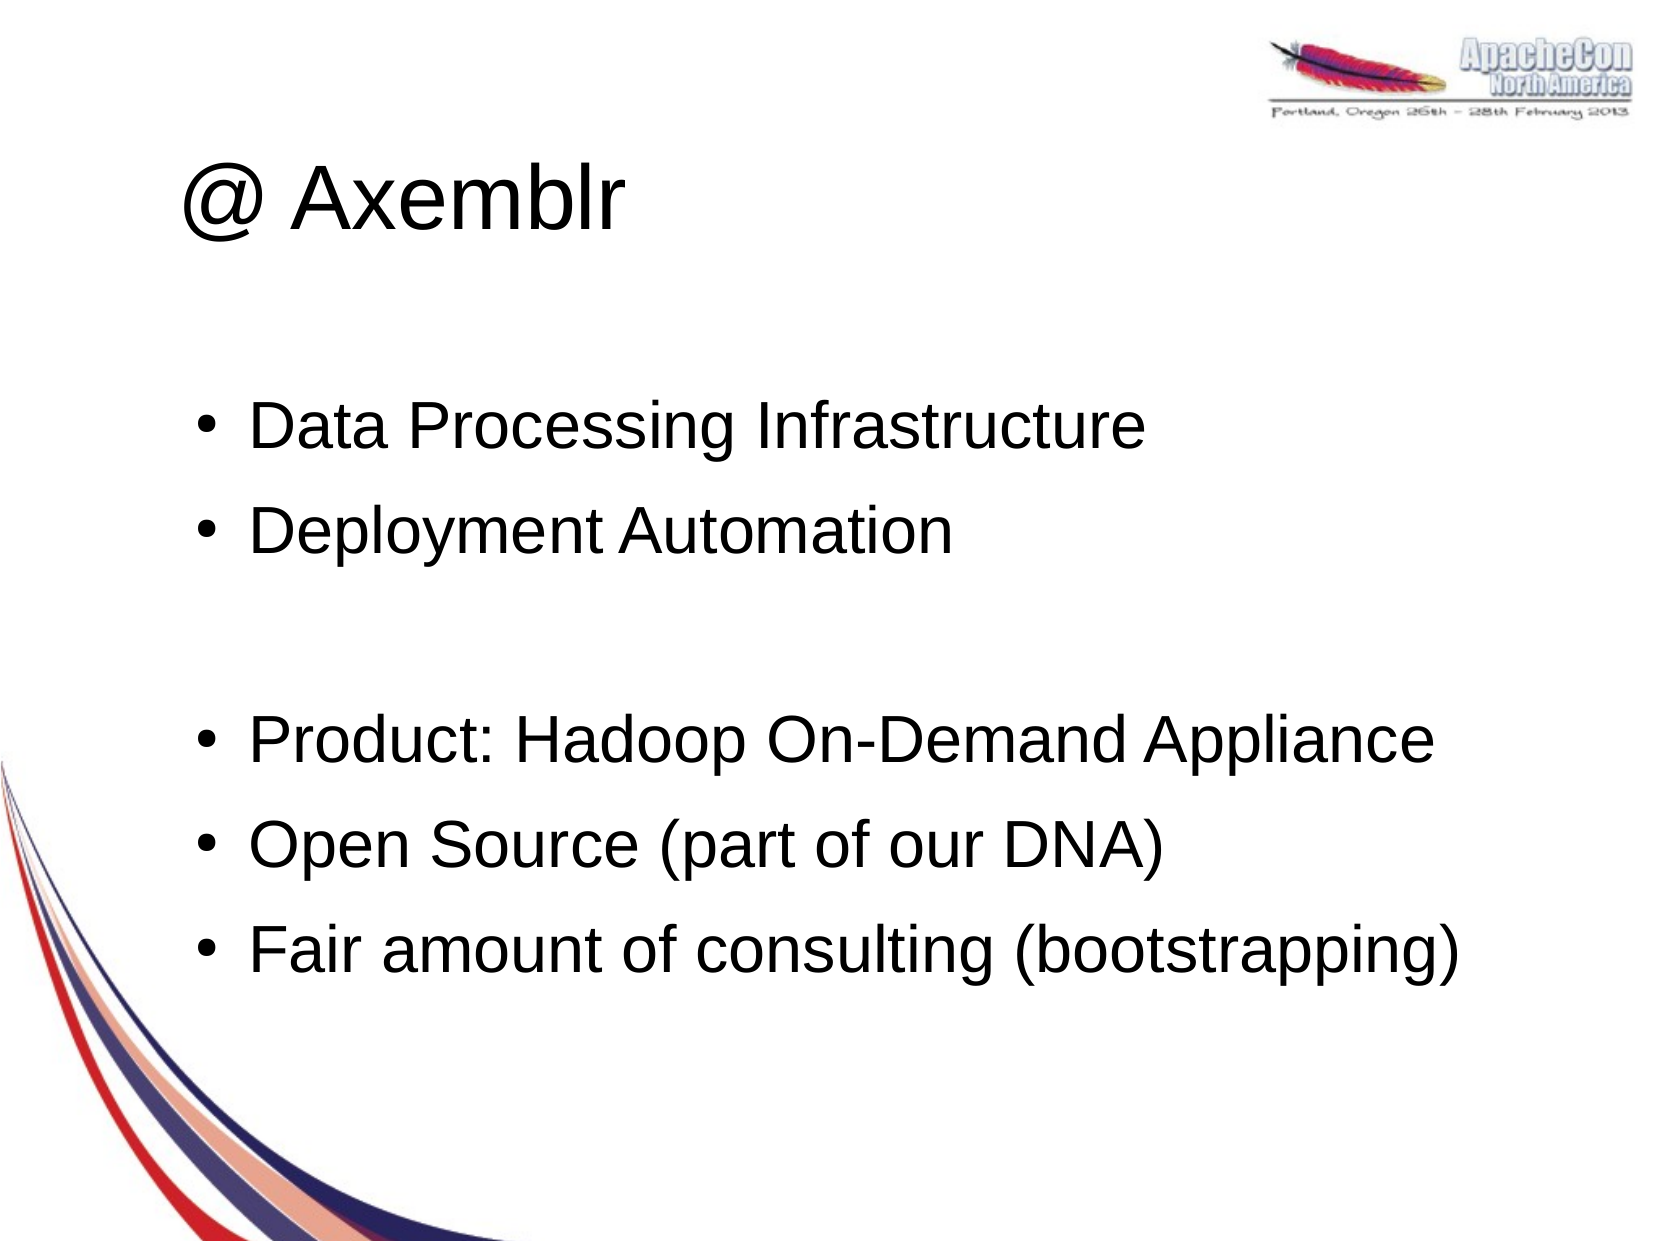

# @ Axemblr
Data Processing Infrastructure
Deployment Automation
Product: Hadoop On-Demand Appliance
Open Source (part of our DNA)
Fair amount of consulting (bootstrapping)